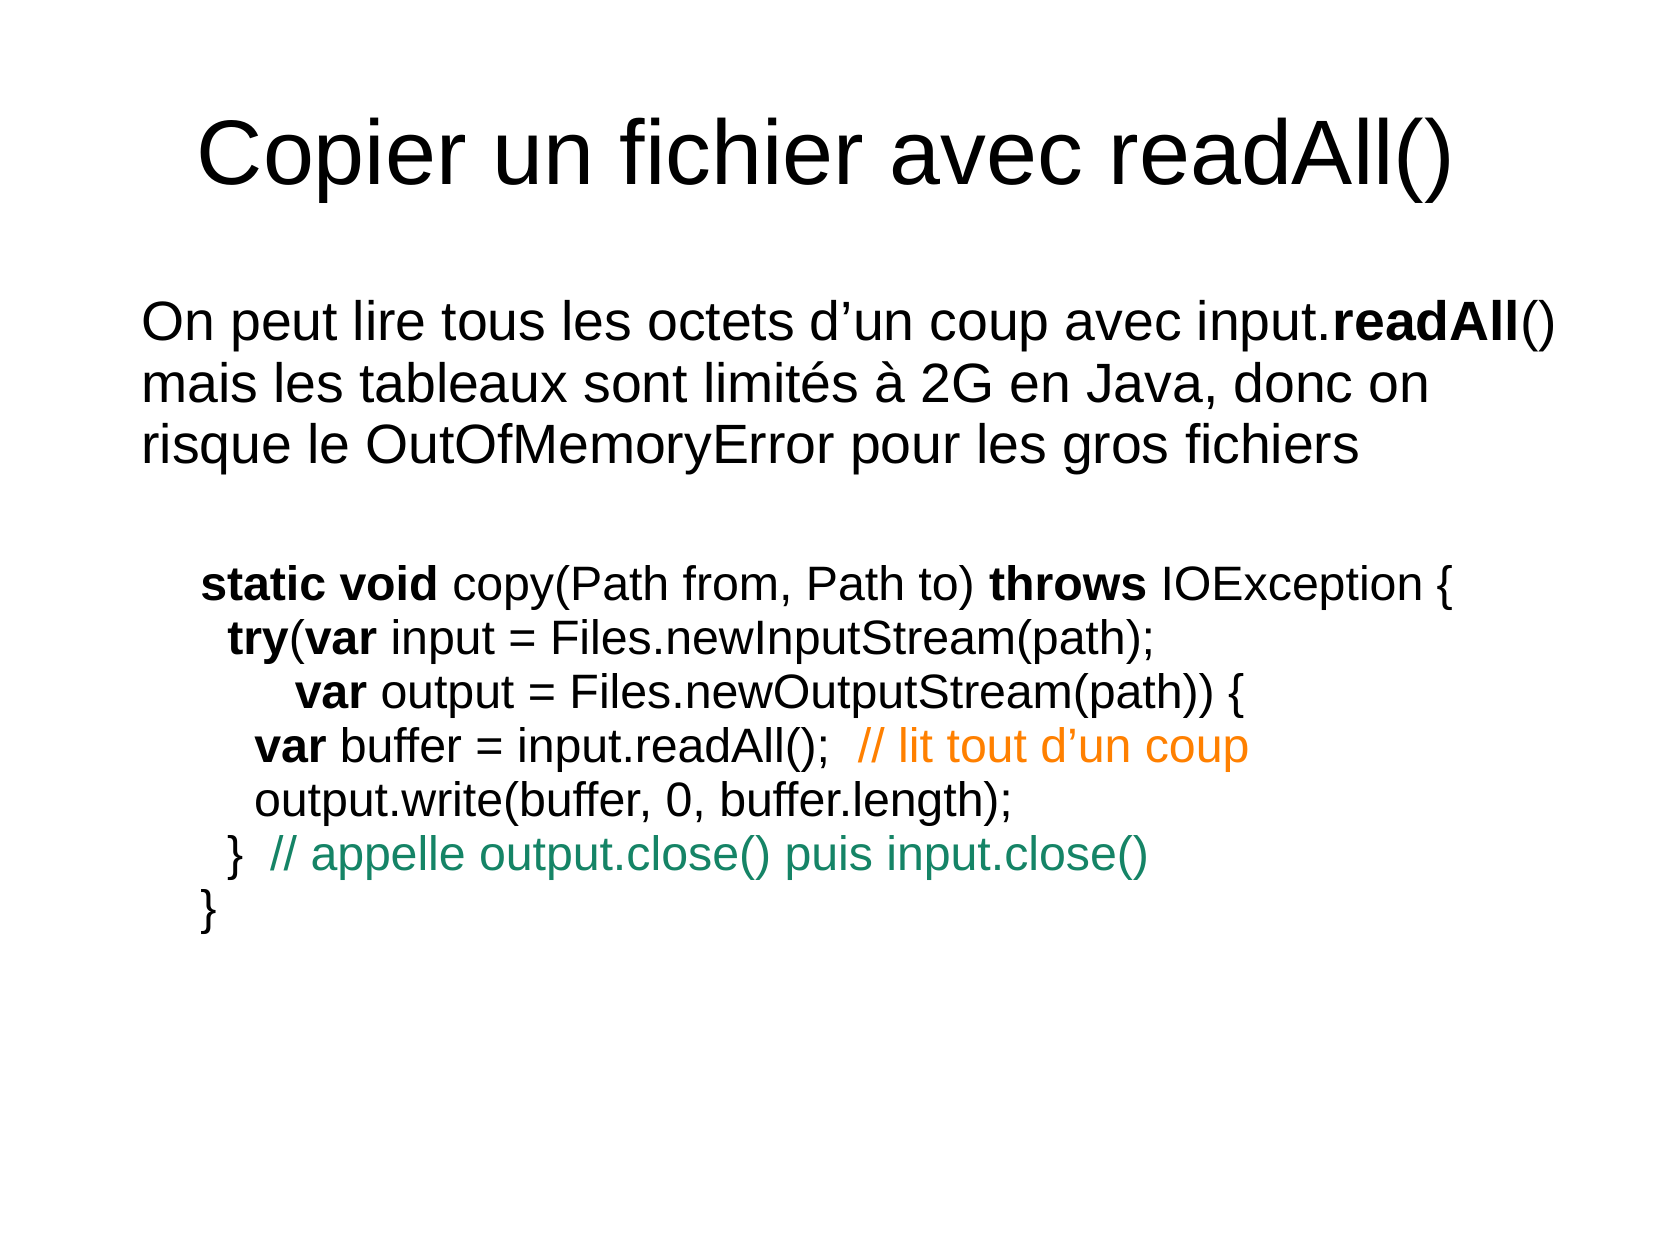

# Copier un fichier avec readAll()
On peut lire tous les octets d’un coup avec input.readAll() mais les tableaux sont limités à 2G en Java, donc on risque le OutOfMemoryError pour les gros fichiers
static void copy(Path from, Path to) throws IOException {
 try(var input = Files.newInputStream(path);
 var output = Files.newOutputStream(path)) {
 var buffer = input.readAll(); // lit tout d’un coup
 output.write(buffer, 0, buffer.length);
 } // appelle output.close() puis input.close()
}